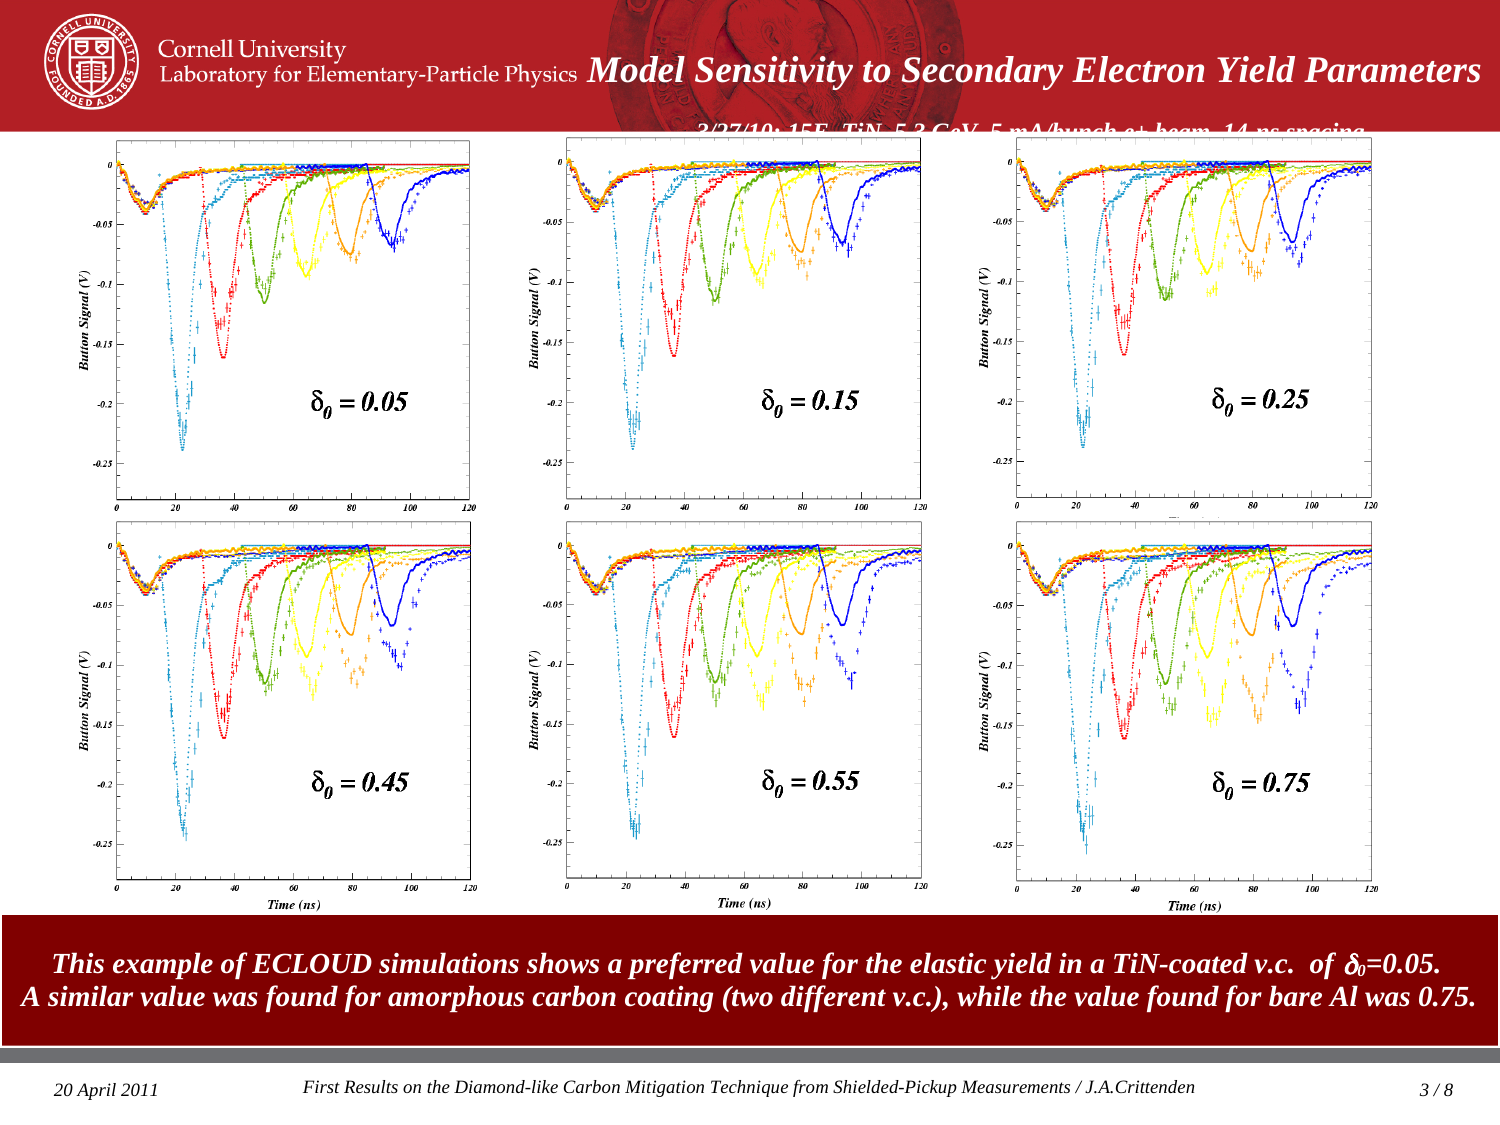

Model Sensitivity to Secondary Electron Yield Parameters
3/27/10: 15E, TiN, 5.3 GeV, 5 mA/bunch e+ beam, 14-ns spacing
This example of ECLOUD simulations shows a preferred value for the elastic yield in a TiN-coated v.c. of d0=0.05.
A similar value was found for amorphous carbon coating (two different v.c.), while the value found for bare Al was 0.75.